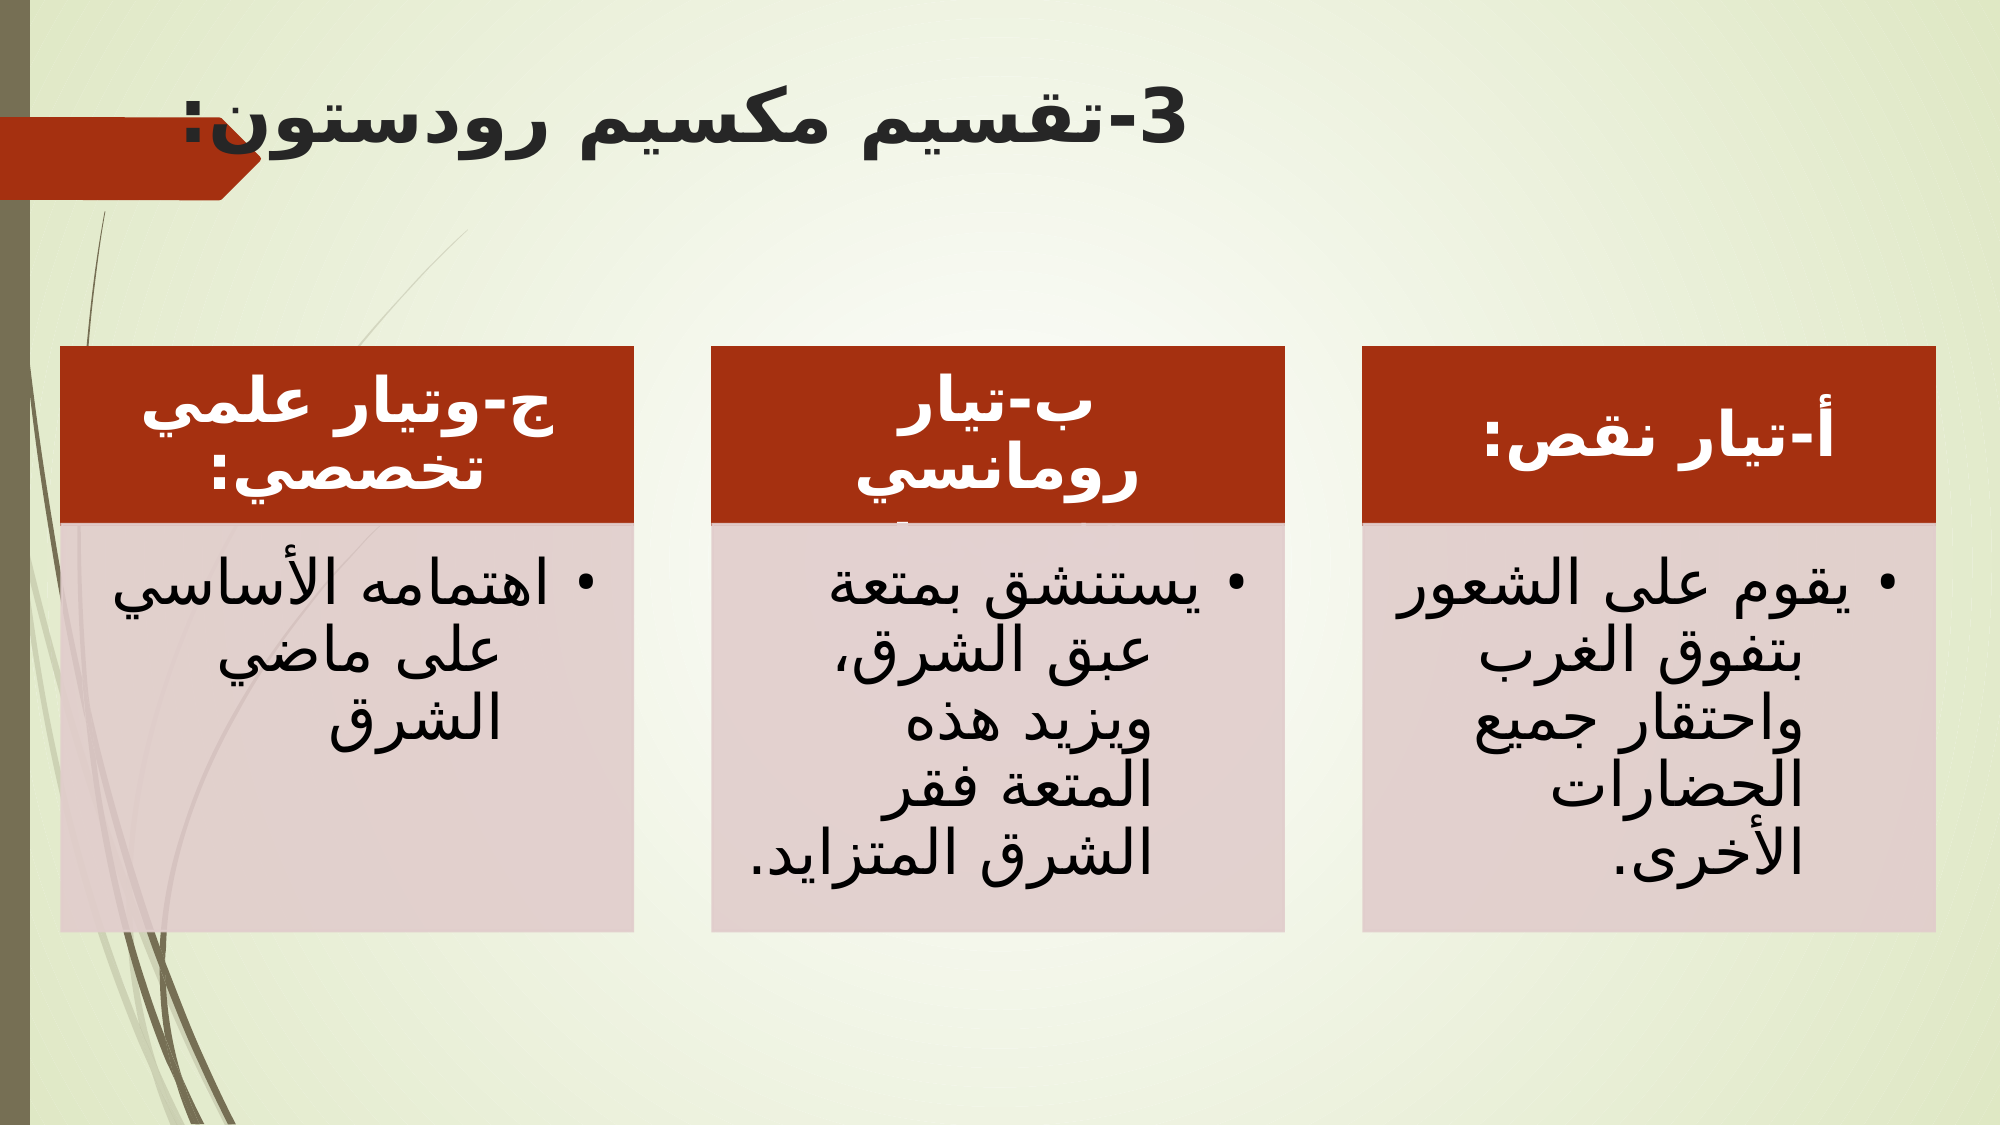

# 3-تقسيم مكسيم رودستون:
ج-وتيار علمي تخصصي:
ب-تيار رومانسي تغريبي:
أ-تيار نقص:
اهتمامه الأساسي على ماضي الشرق
يستنشق بمتعة عبق الشرق، ويزيد هذه المتعة فقر الشرق المتزايد.
يقوم على الشعور بتفوق الغرب واحتقار جميع الحضارات الأخرى.